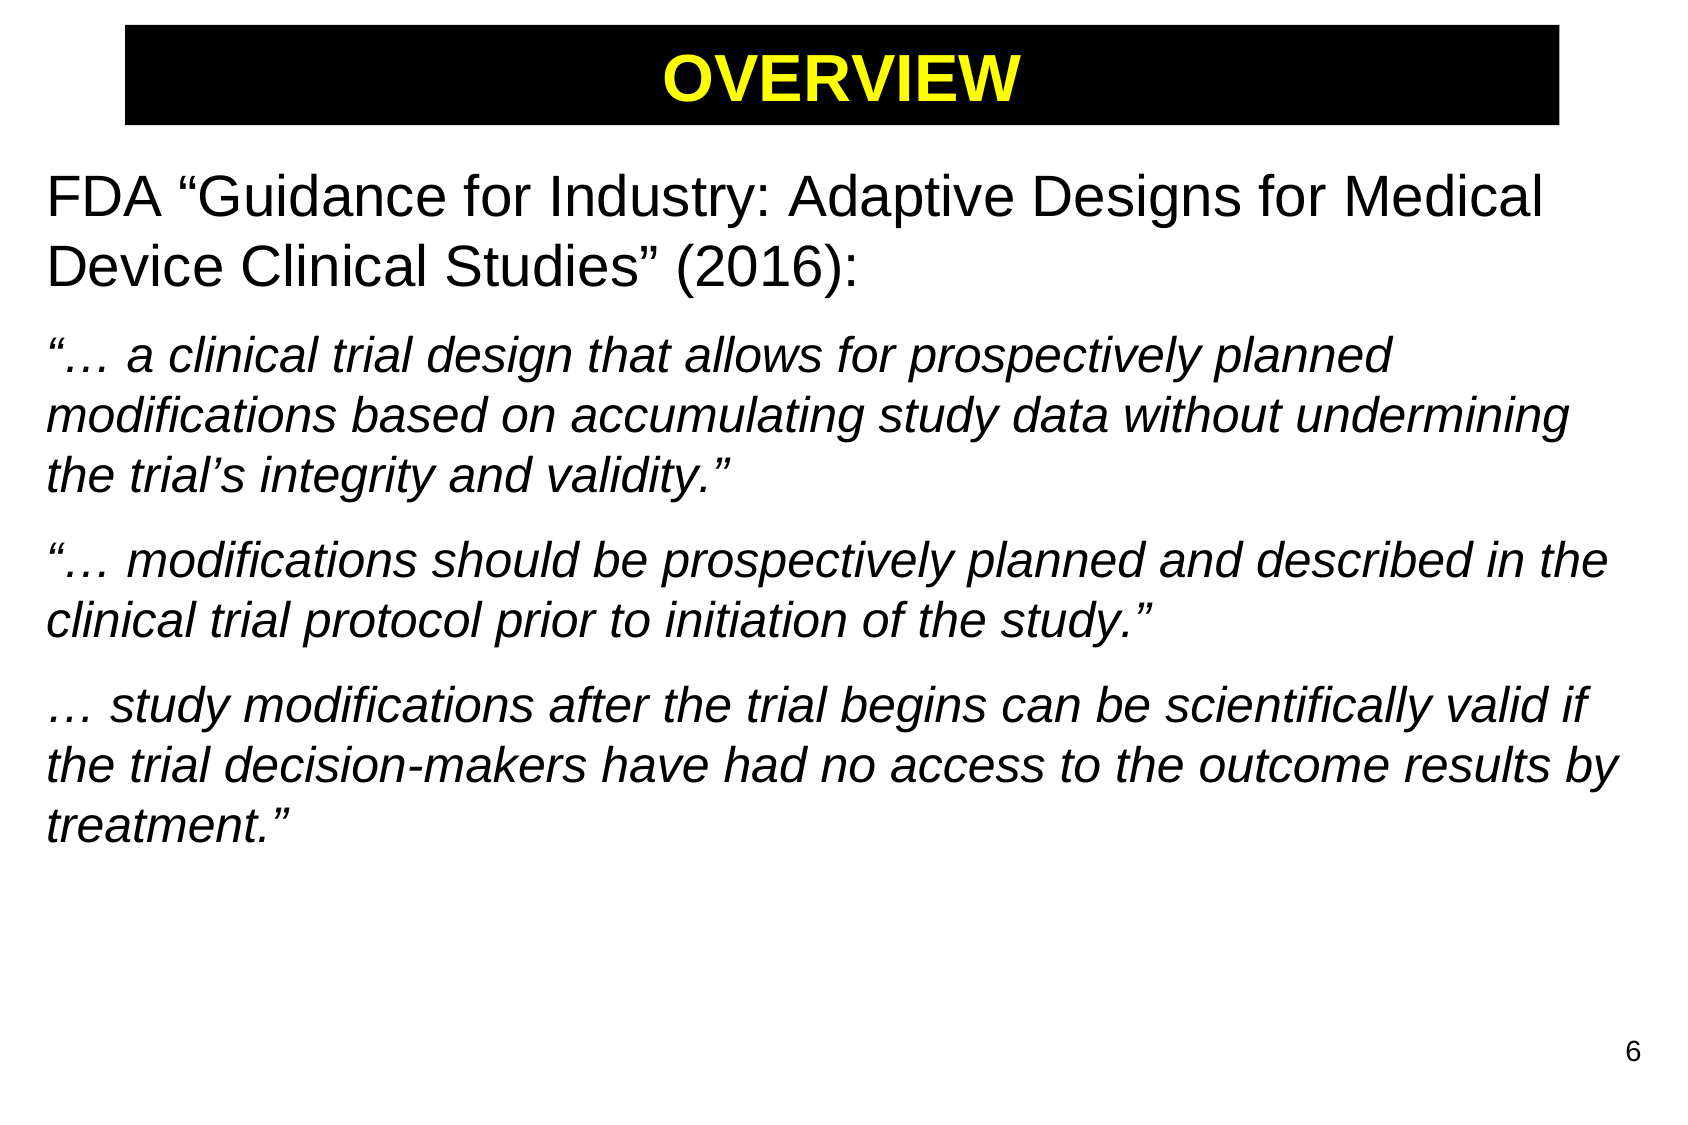

# OVERVIEW
FDA “Guidance for Industry: Adaptive Designs for Medical Device Clinical Studies” (2016):
“… a clinical trial design that allows for prospectively planned modifications based on accumulating study data without undermining the trial’s integrity and validity.”
“… modifications should be prospectively planned and described in the clinical trial protocol prior to initiation of the study.”
… study modifications after the trial begins can be scientifically valid if the trial decision-makers have had no access to the outcome results by treatment.”
5